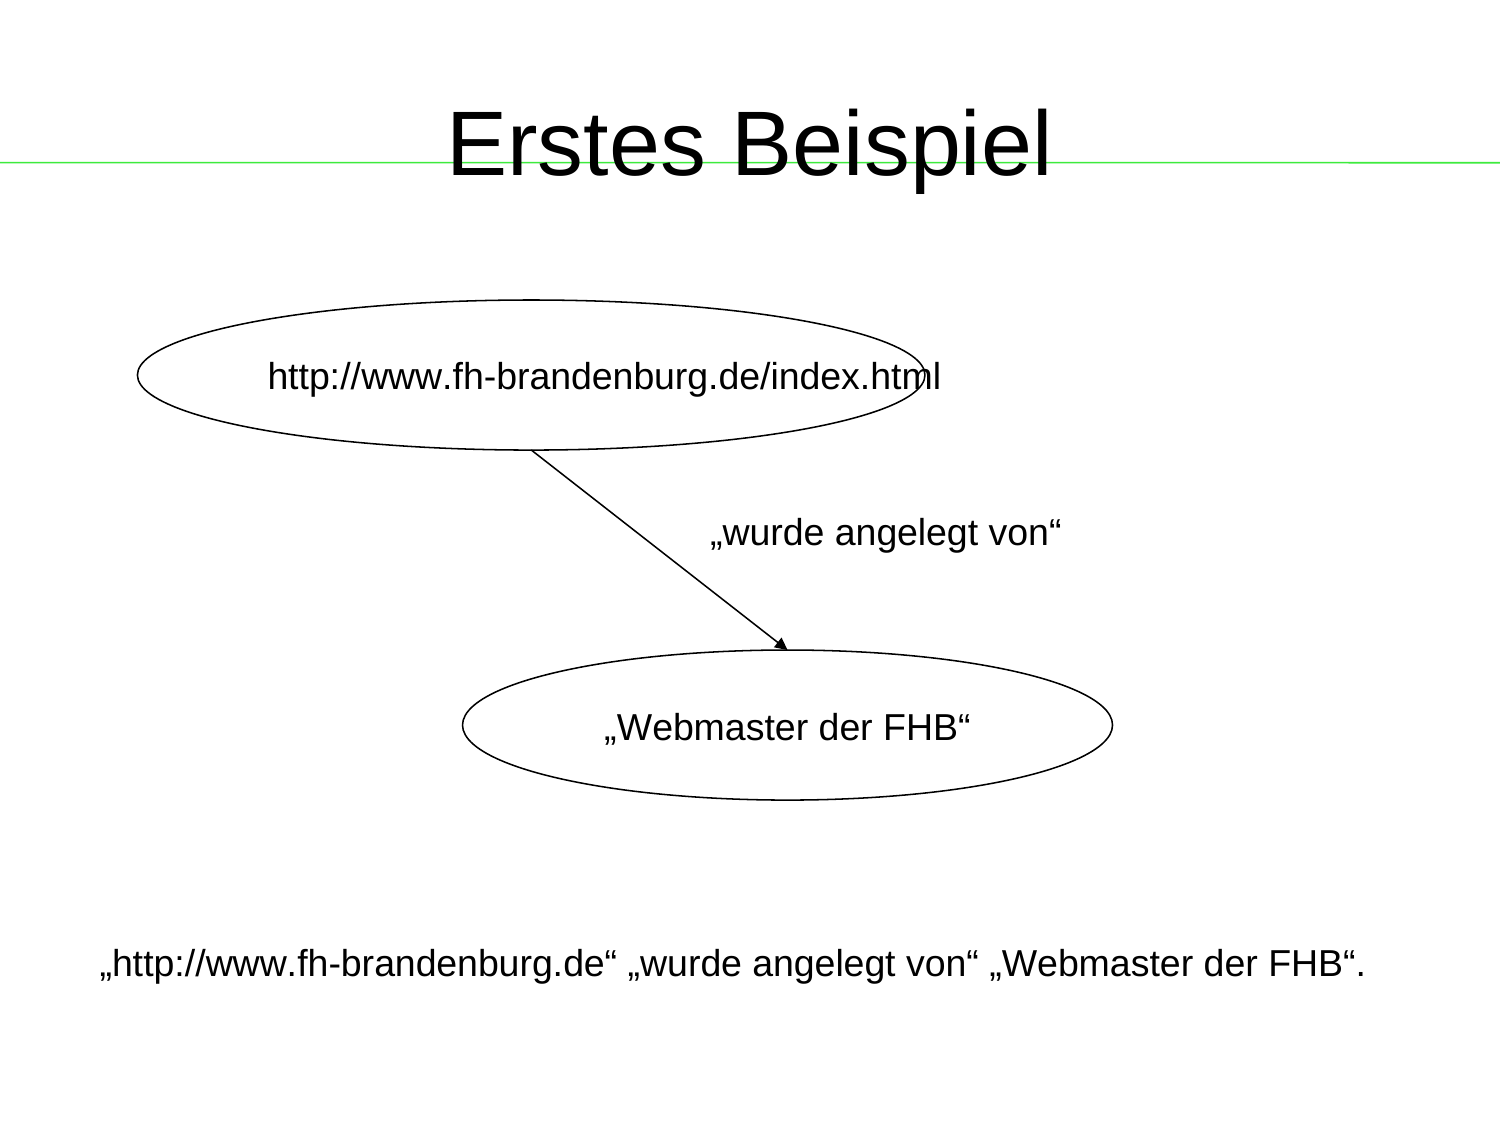

# Erstes Beispiel
http://www.fh-brandenburg.de/index.html
„wurde angelegt von“
„Webmaster der FHB“
„http://www.fh-brandenburg.de“ „wurde angelegt von“ „Webmaster der FHB“.